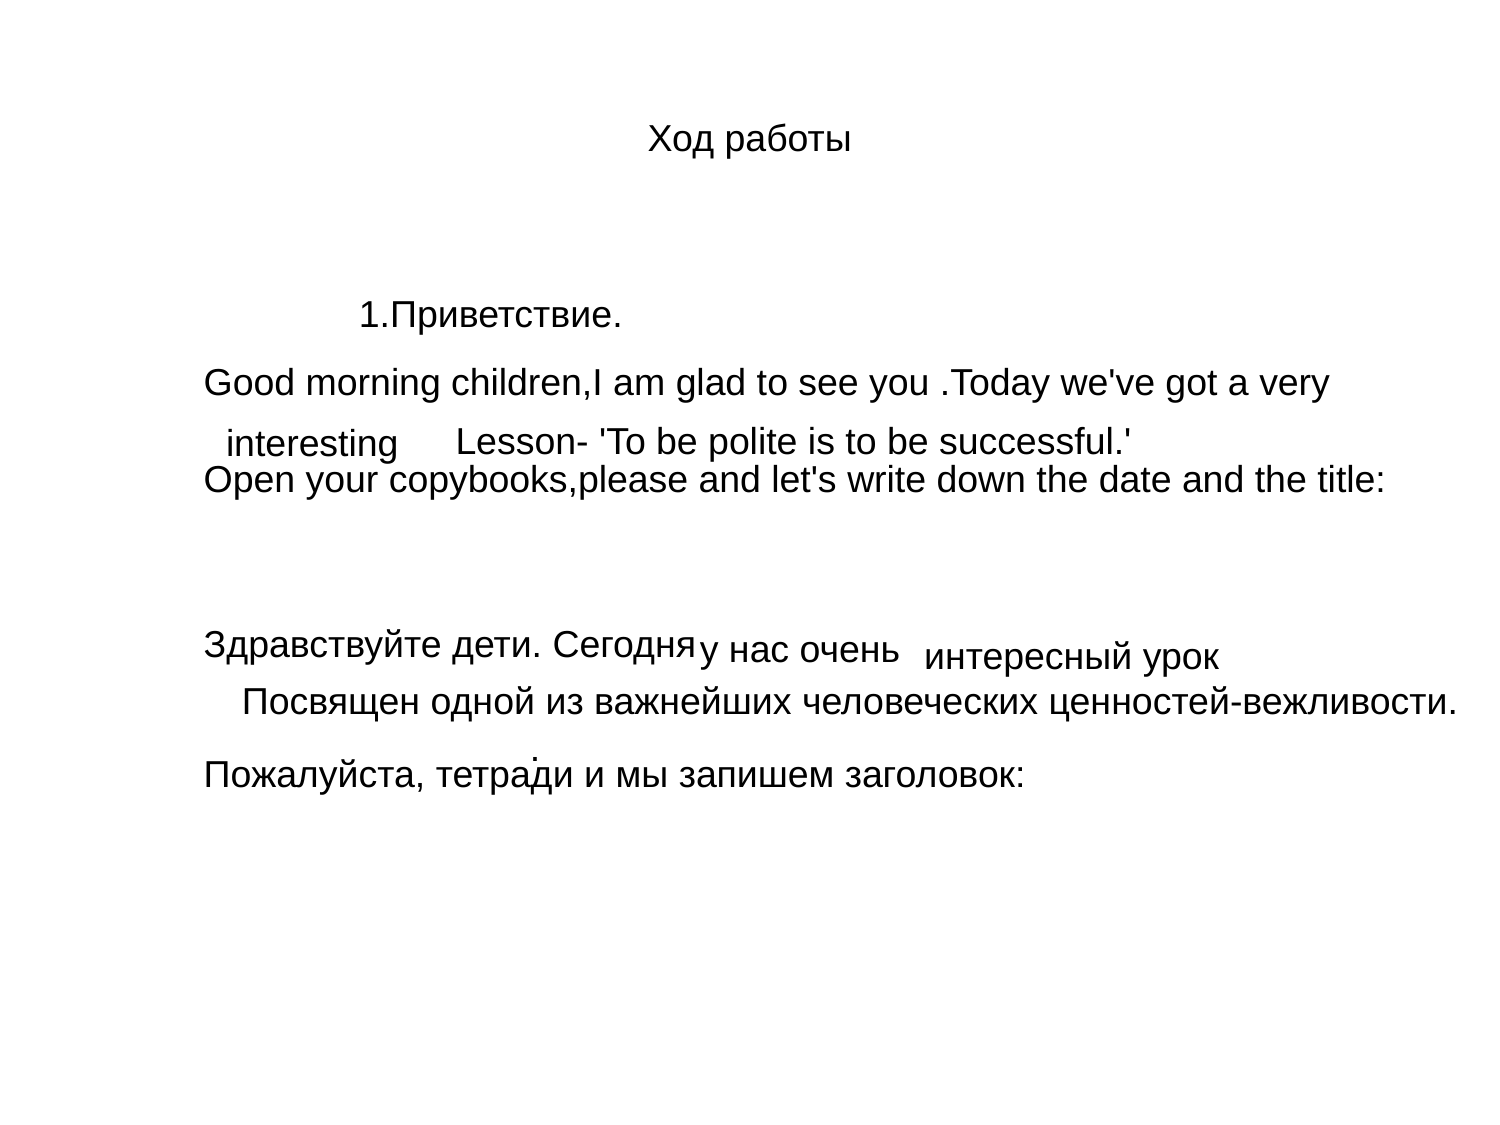

Ход работы
1.Приветствие.
Good morning children,I am glad to see you .Today we've got a very
 Lesson- 'To be polite is to be successful.'
interesting
Open your copybooks,please and let's write down the date and the title:
у нас очень
Здравствуйте дети. Сегодня
интересный урок
 Посвящен одной из важнейших человеческих ценностей-вежливости.
.
Пожалуйста, тетради и мы запишем заголовок: